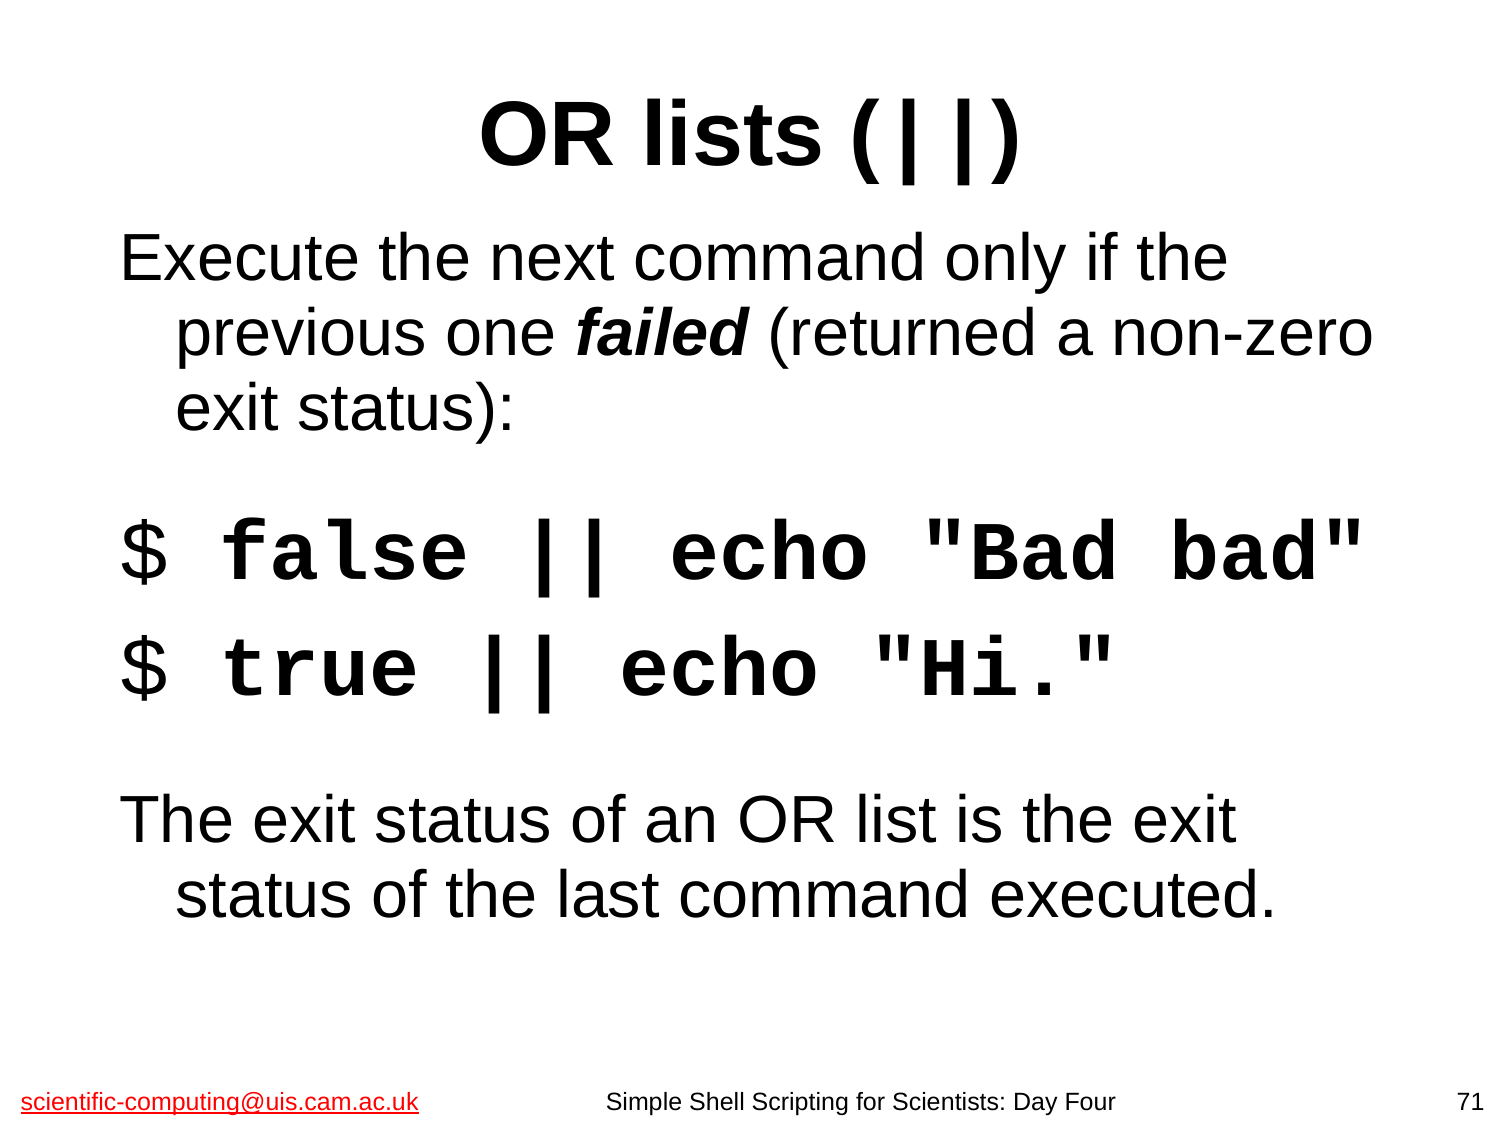

# OR lists (||)
Execute the next command only if the previous one failed (returned a non-zero exit status):
$ false || echo "Bad bad"
$ true || echo "Hi."
The exit status of an OR list is the exit status of the last command executed.
escience-support@ucs.cam.ac.uk	Simple Shell Scripting for Scientists: Day Three
71